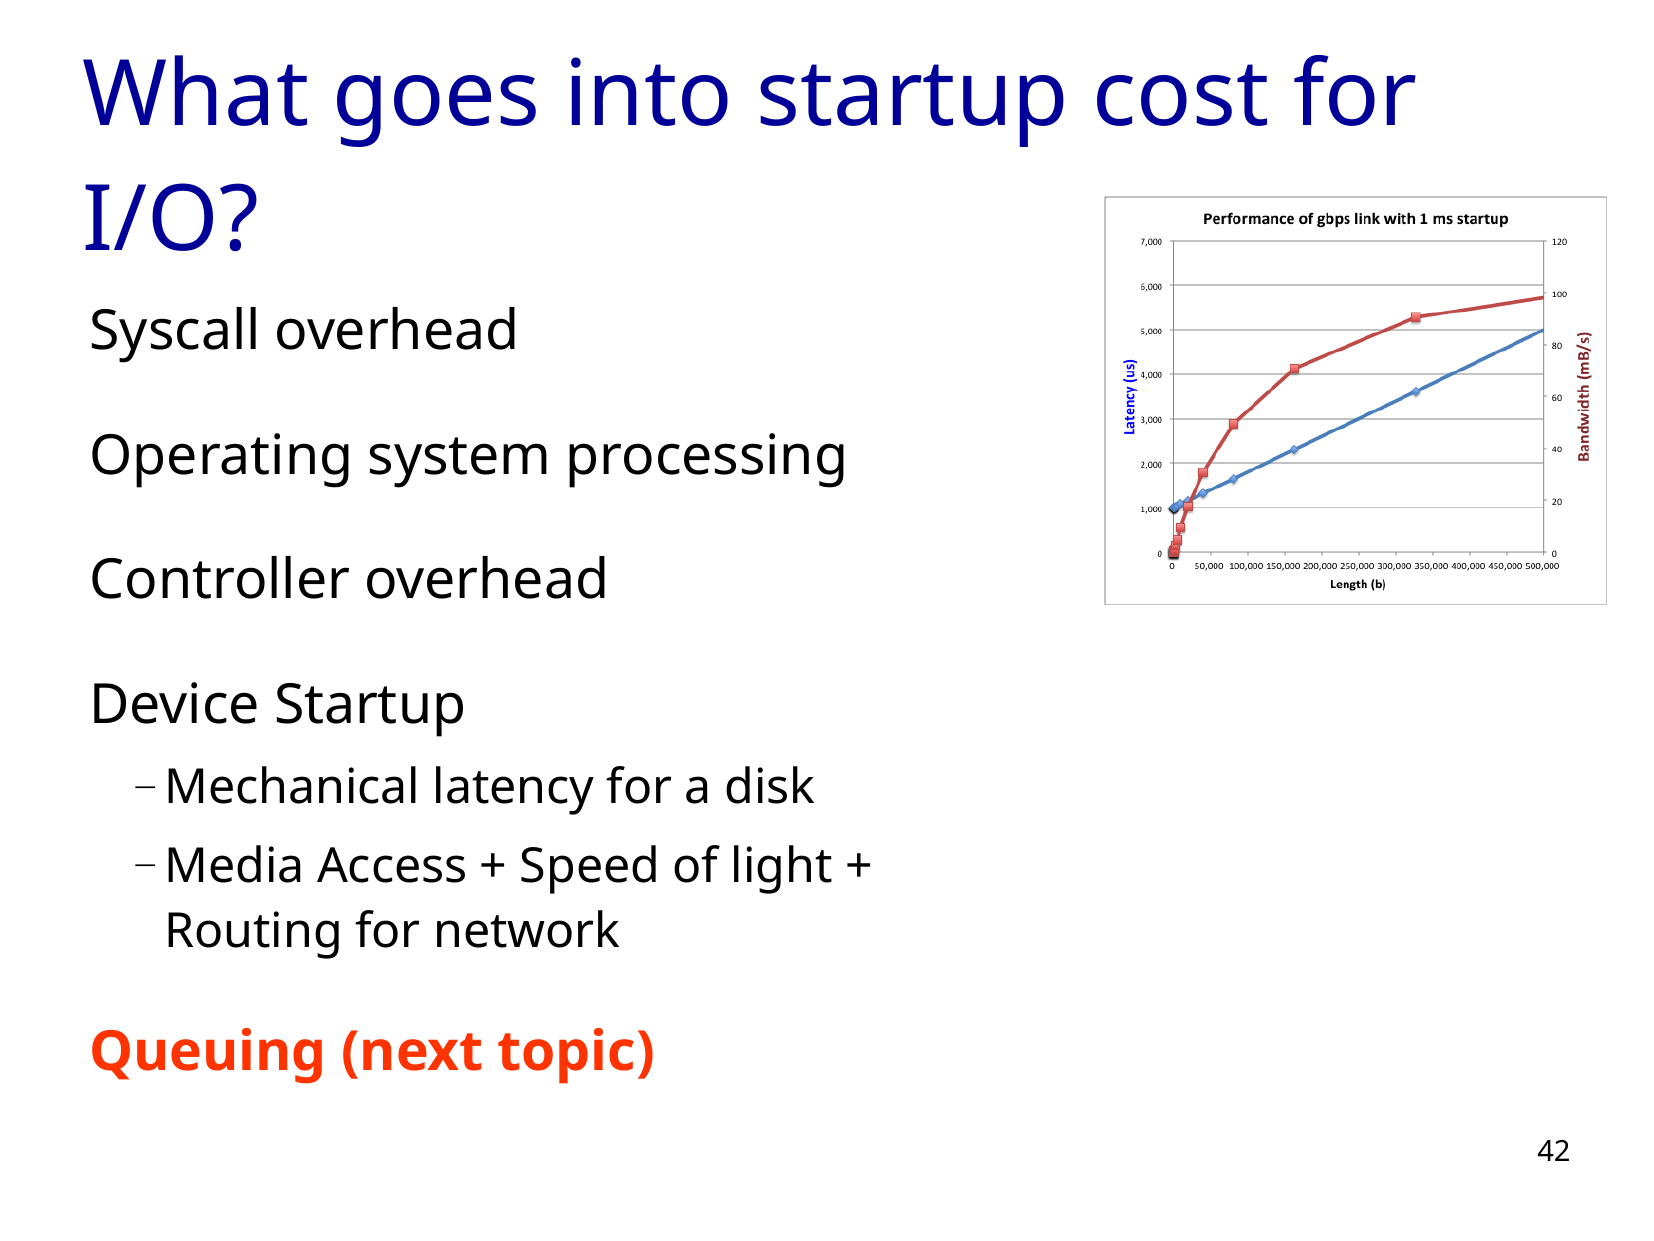

# What goes into startup cost for I/O?
Syscall overhead
Operating system processing
Controller overhead
Device Startup
Mechanical latency for a disk
Media Access + Speed of light + Routing for network
Queuing (next topic)
42